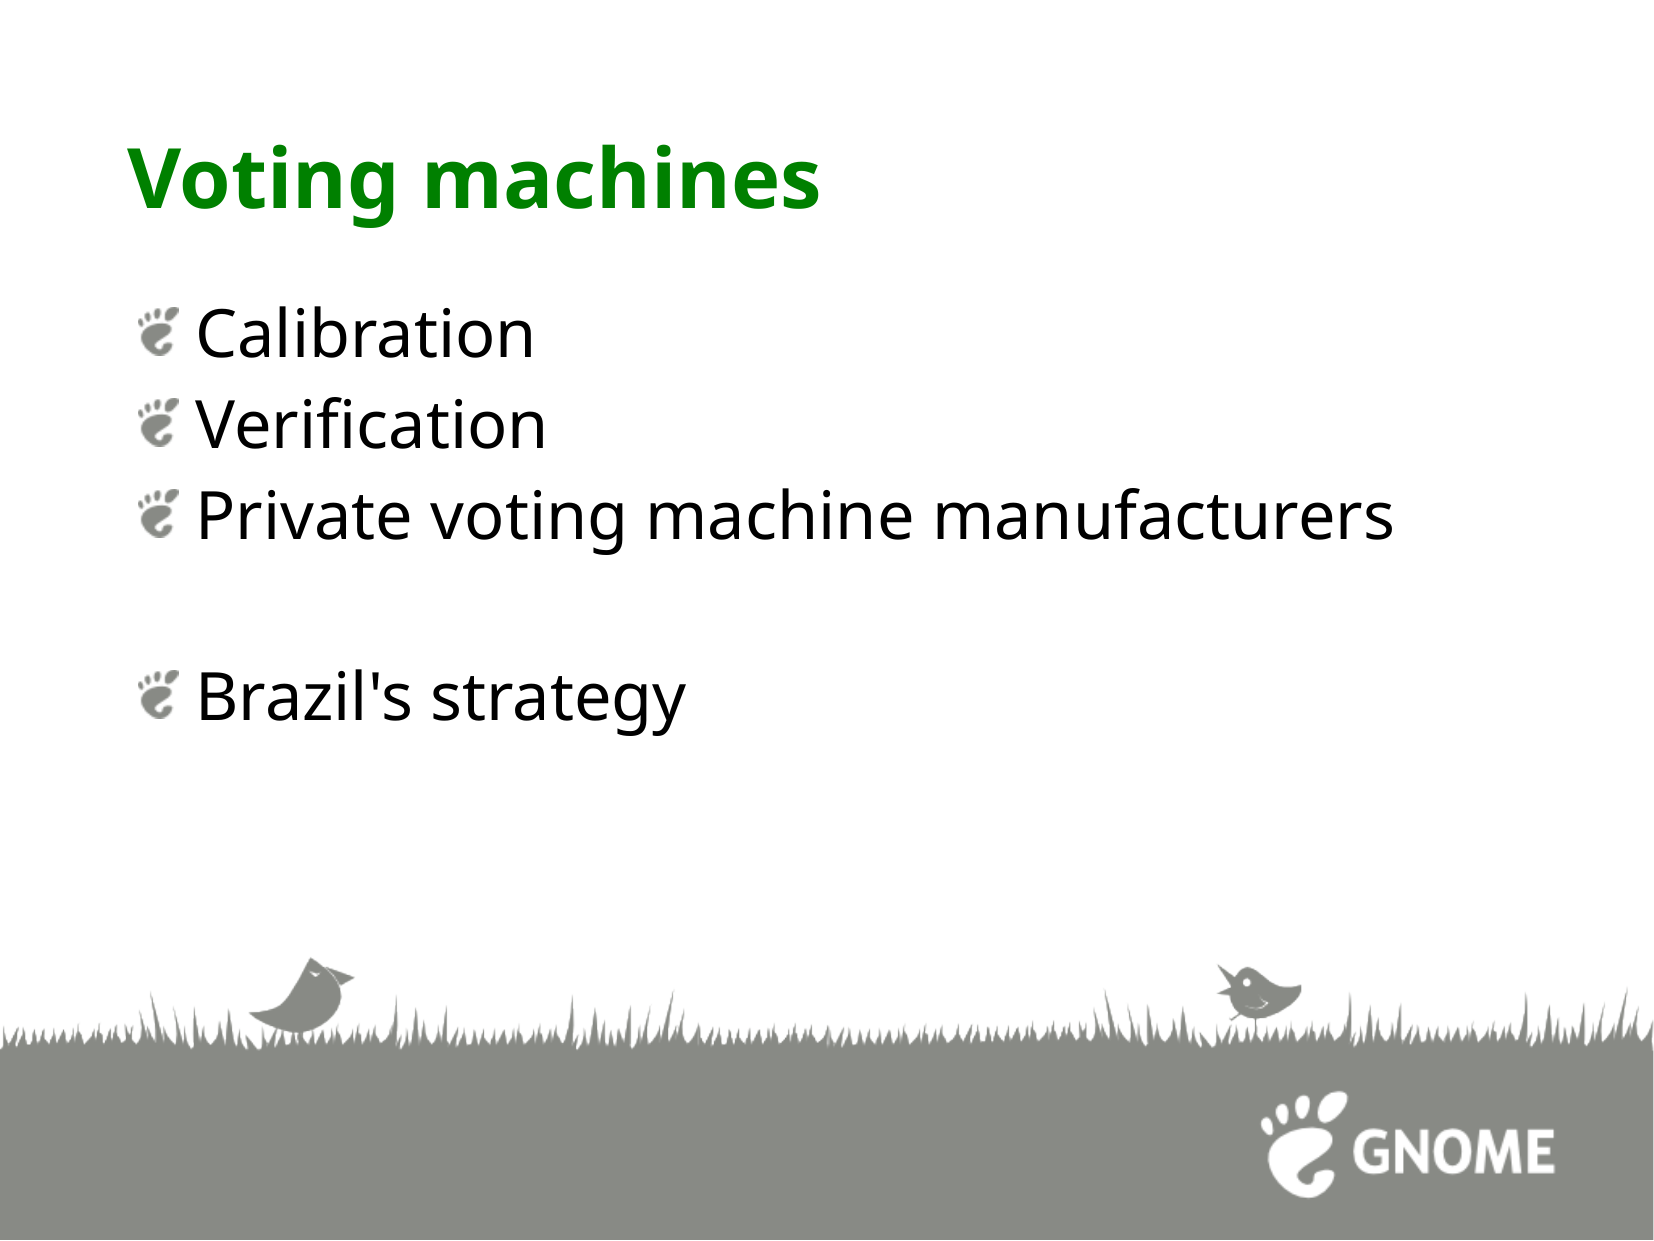

Voting machines
 Calibration
 Verification
 Private voting machine manufacturers
 Brazil's strategy